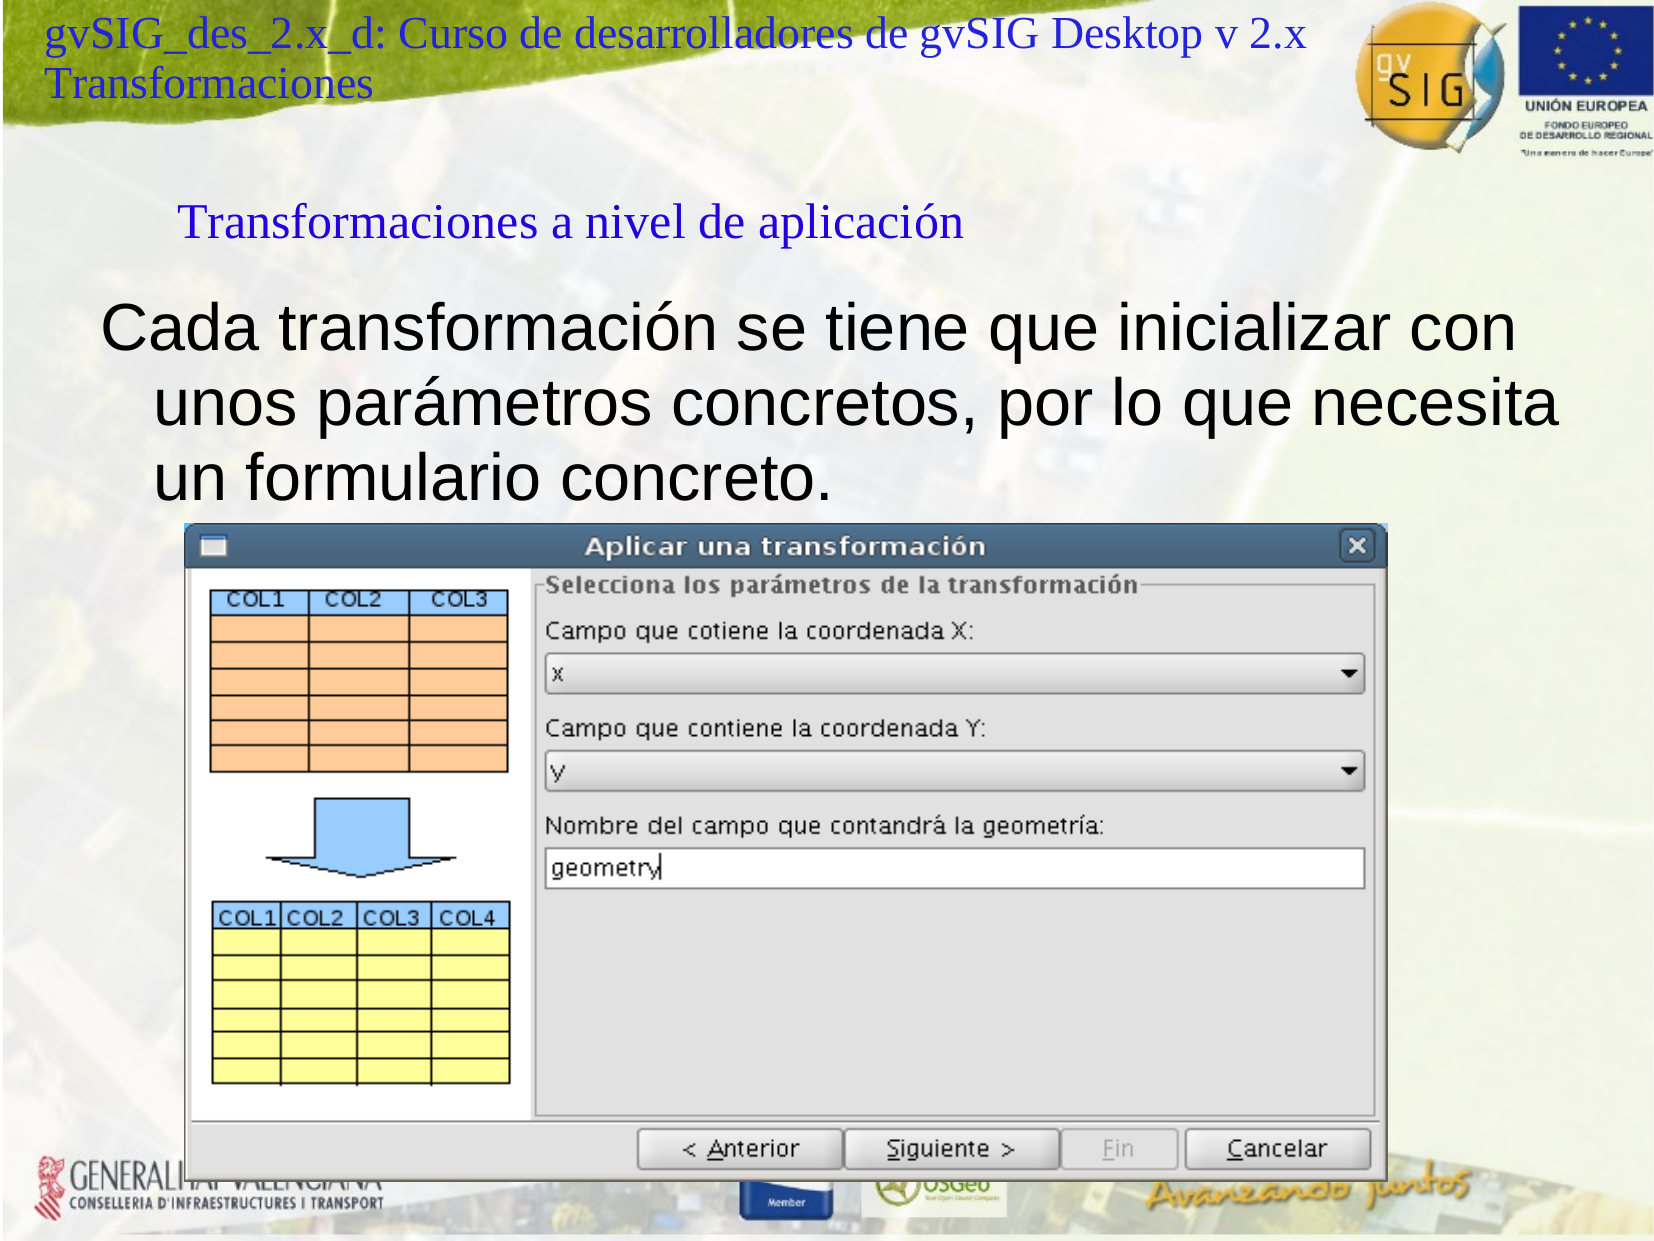

# Transformaciones a nivel de aplicación
Cada transformación se tiene que inicializar con unos parámetros concretos, por lo que necesita un formulario concreto.